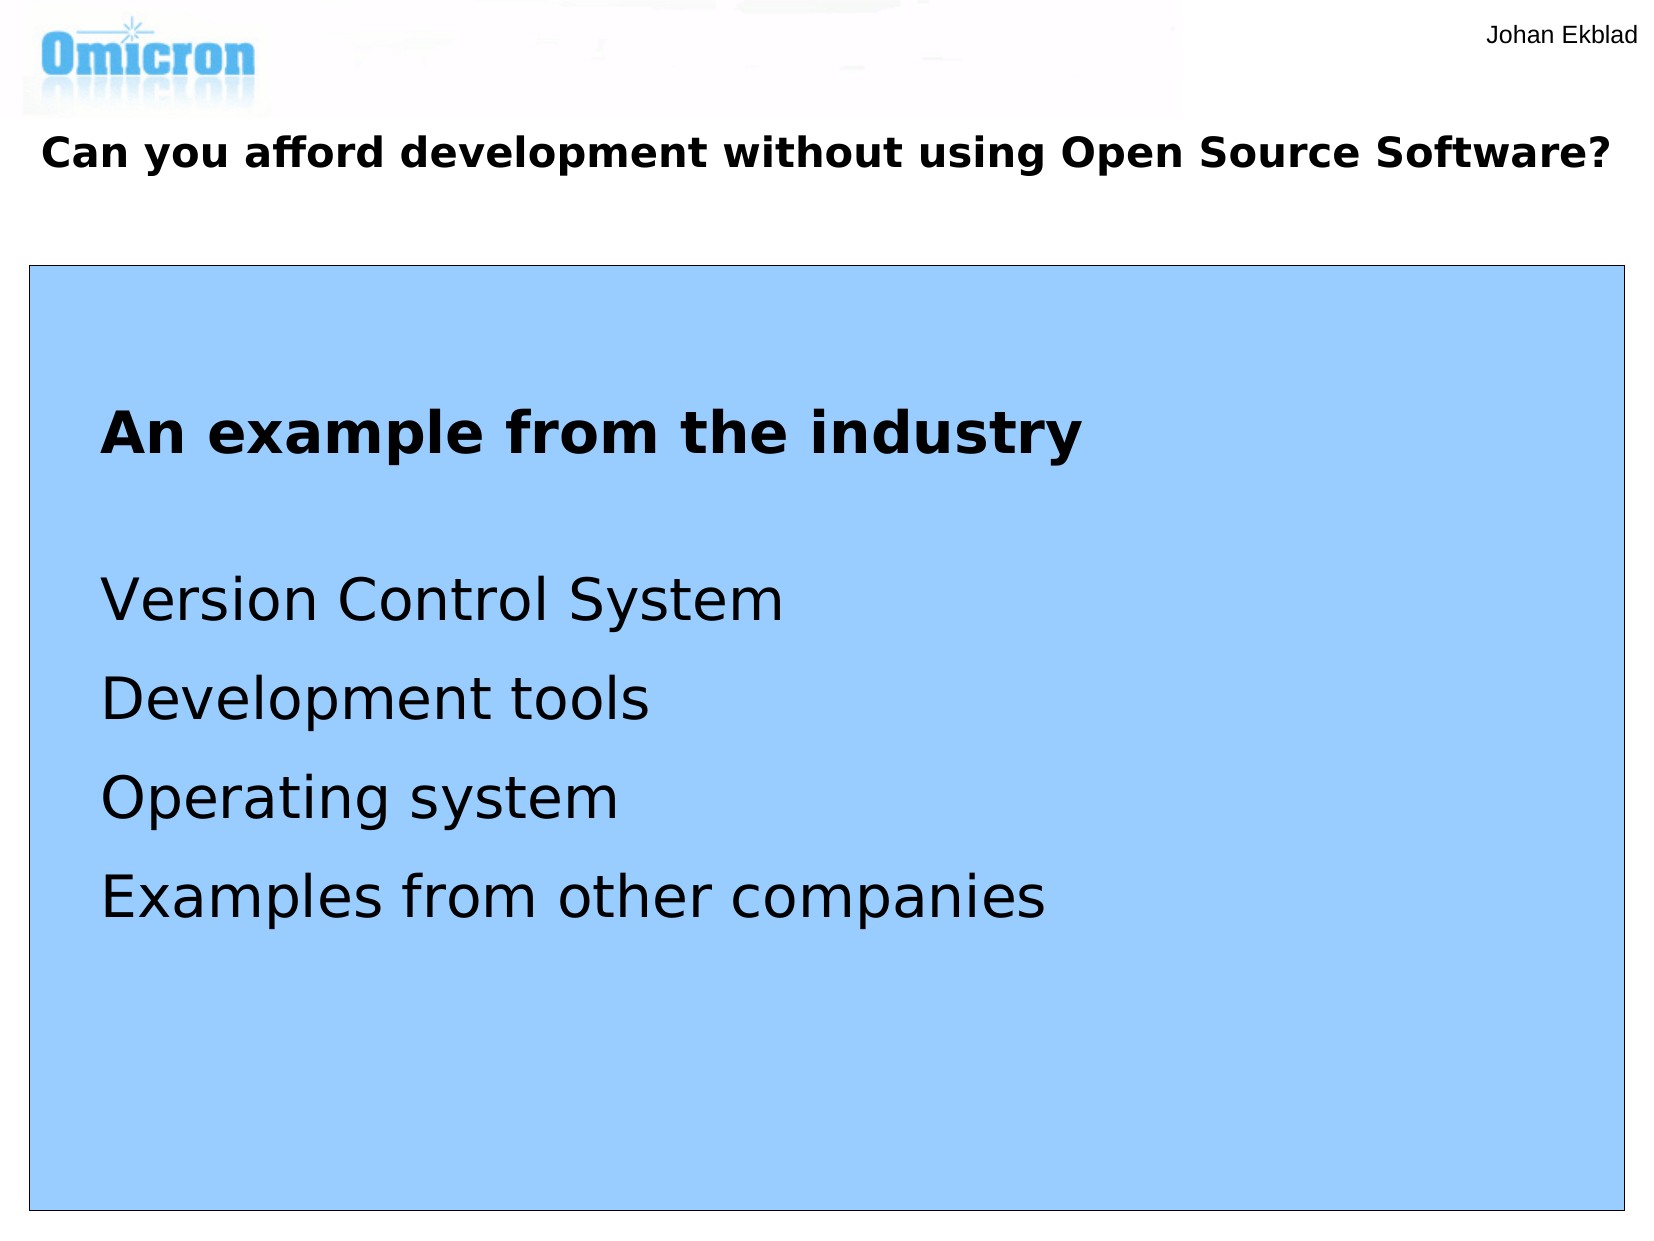

Johan Ekblad
# Can you afford development without using Open Source Software?
An example from the industry
Version Control System
Development tools
Operating system
Examples from other companies